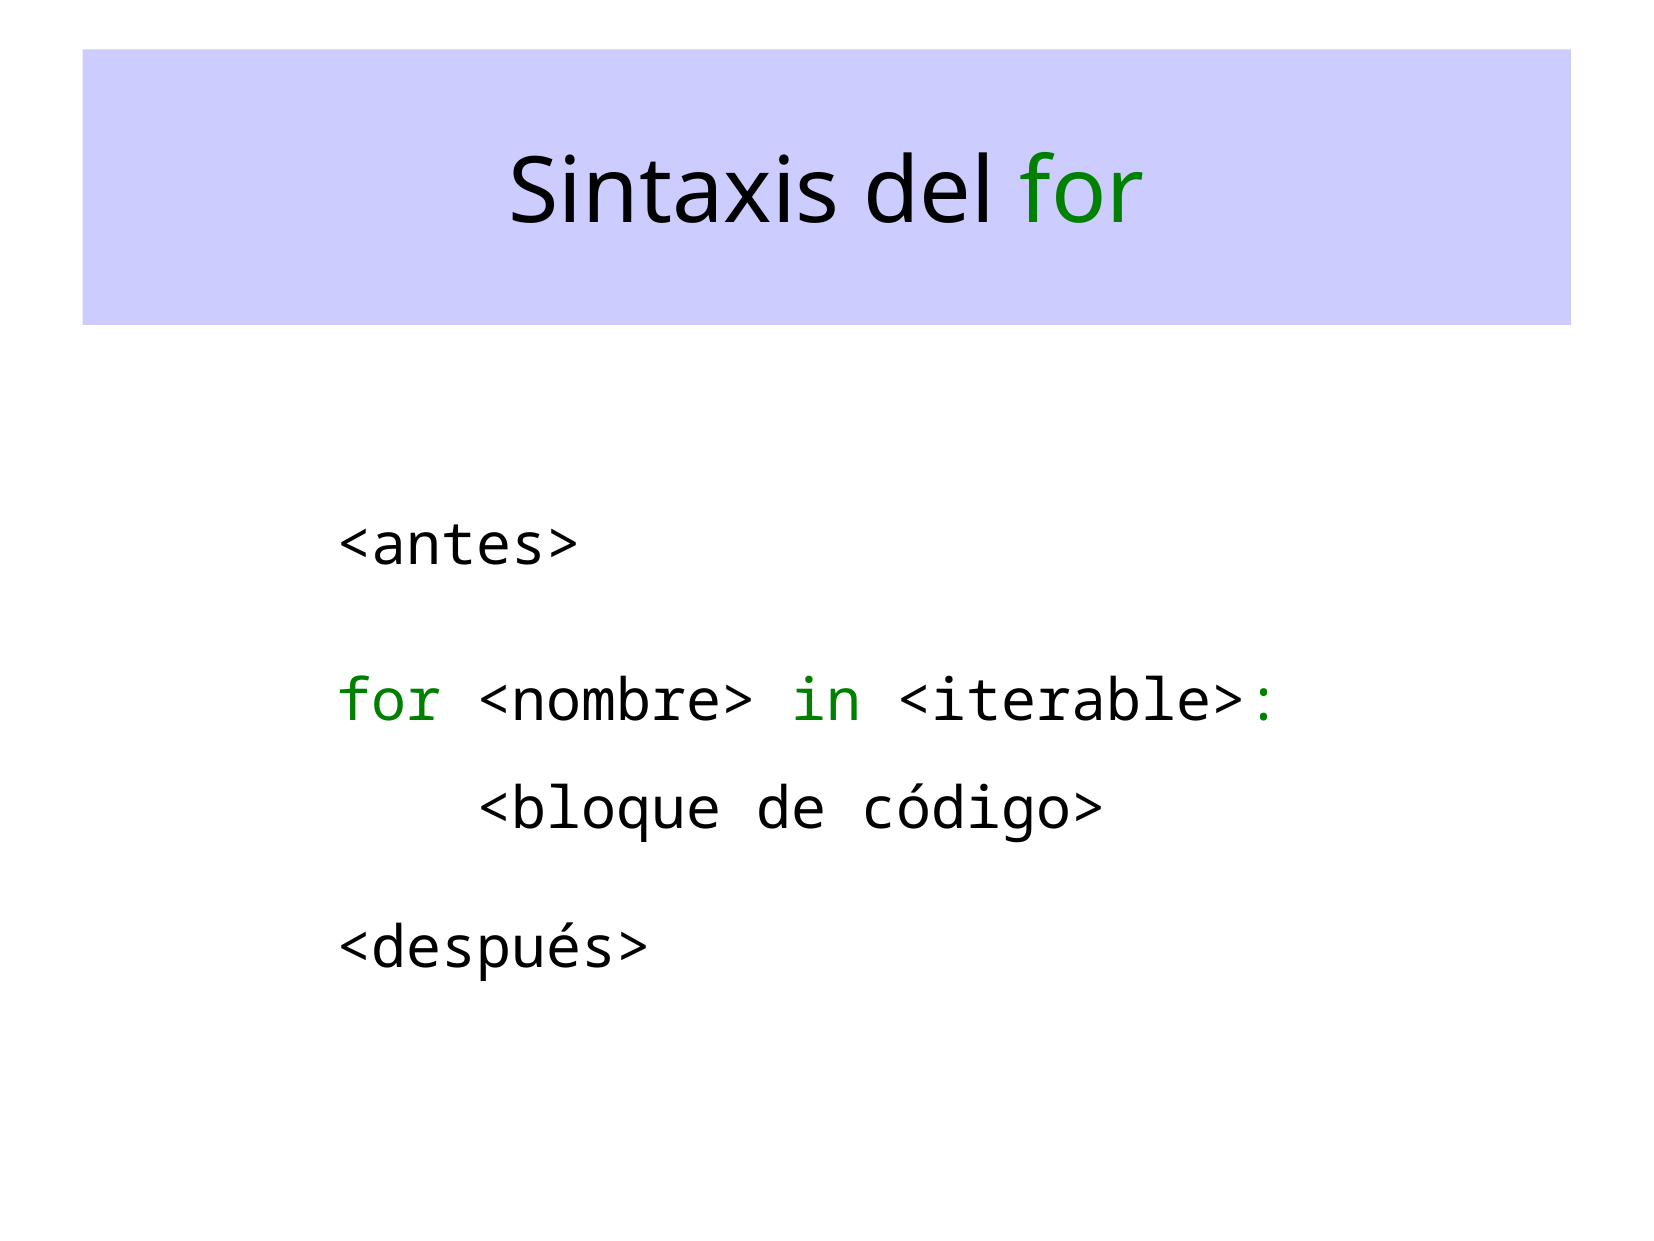

# Sintaxis del for
<antes>
for <nombre> in <iterable>:
 <bloque de código>
<después>